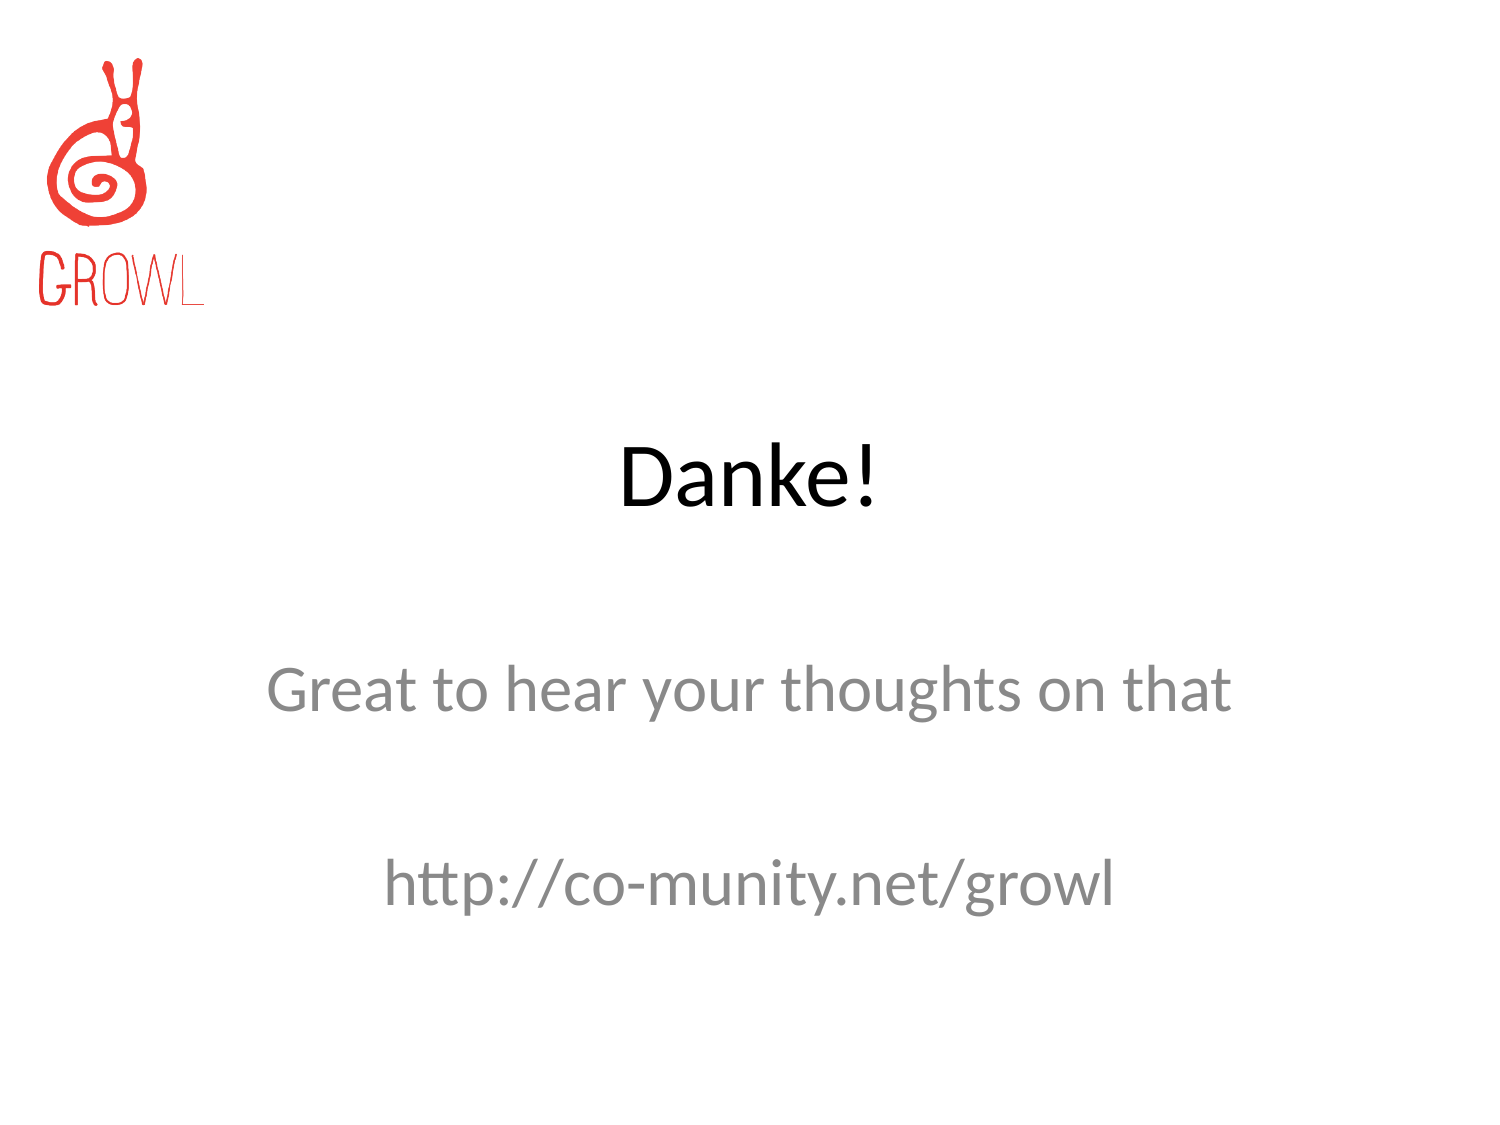

# Danke!
Great to hear your thoughts on that
http://co-munity.net/growl